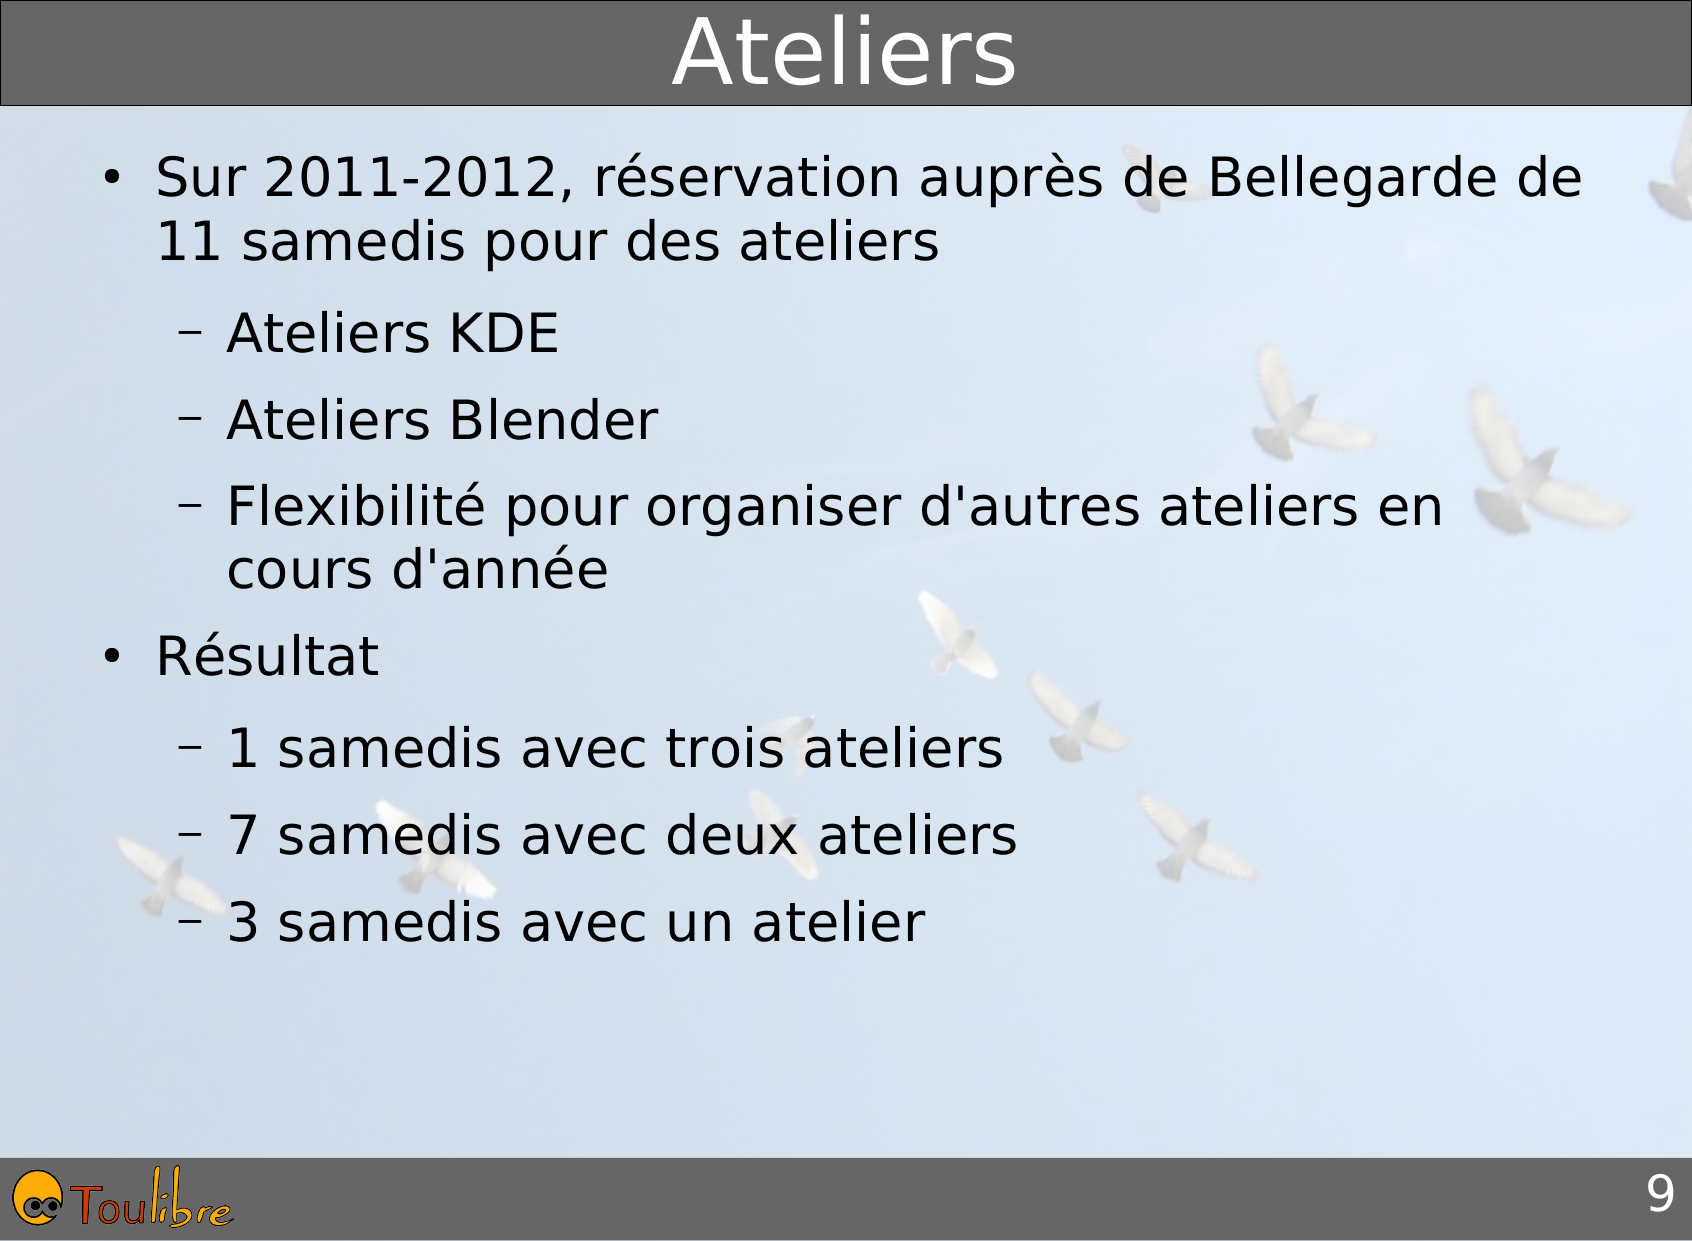

# Ateliers
Sur 2011-2012, réservation auprès de Bellegarde de 11 samedis pour des ateliers
Ateliers KDE
Ateliers Blender
Flexibilité pour organiser d'autres ateliers en cours d'année
Résultat
1 samedis avec trois ateliers
7 samedis avec deux ateliers
3 samedis avec un atelier